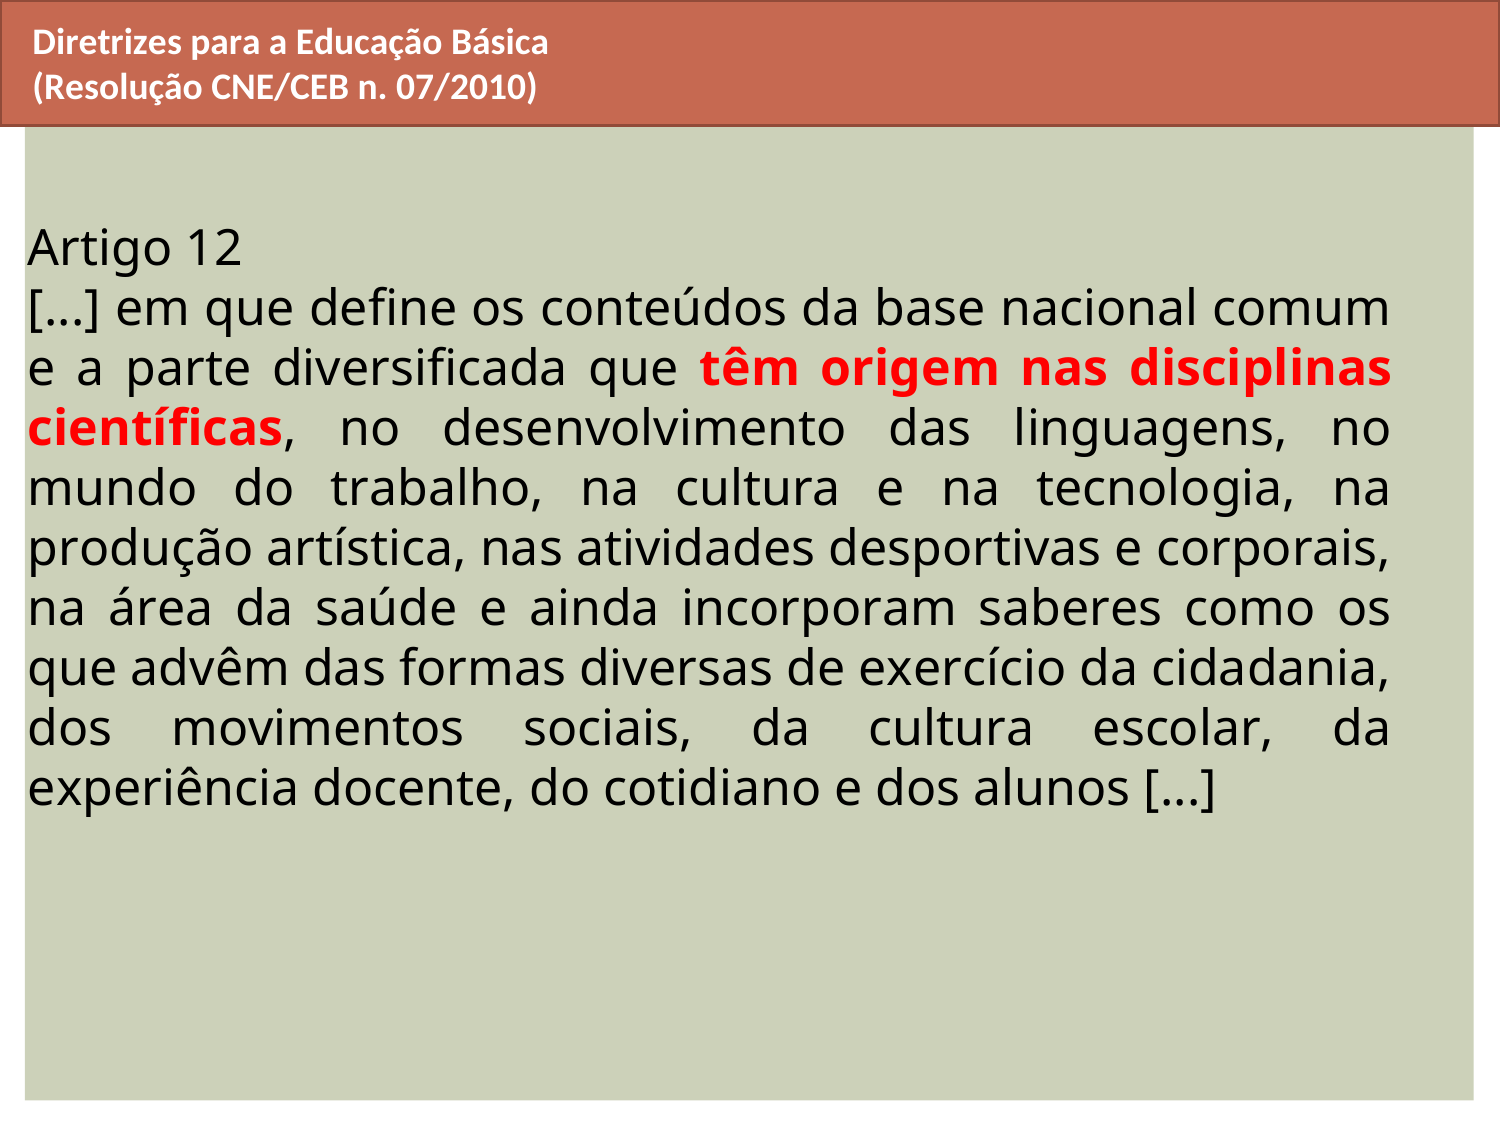

Diretrizes para a Educação Básica
(Resolução CNE/CEB n. 07/2010)
Artigo 12
[...] em que define os conteúdos da base nacional comum e a parte diversificada que têm origem nas disciplinas científicas, no desenvolvimento das linguagens, no mundo do trabalho, na cultura e na tecnologia, na produção artística, nas atividades desportivas e corporais, na área da saúde e ainda incorporam saberes como os que advêm das formas diversas de exercício da cidadania, dos movimentos sociais, da cultura escolar, da experiência docente, do cotidiano e dos alunos [...]